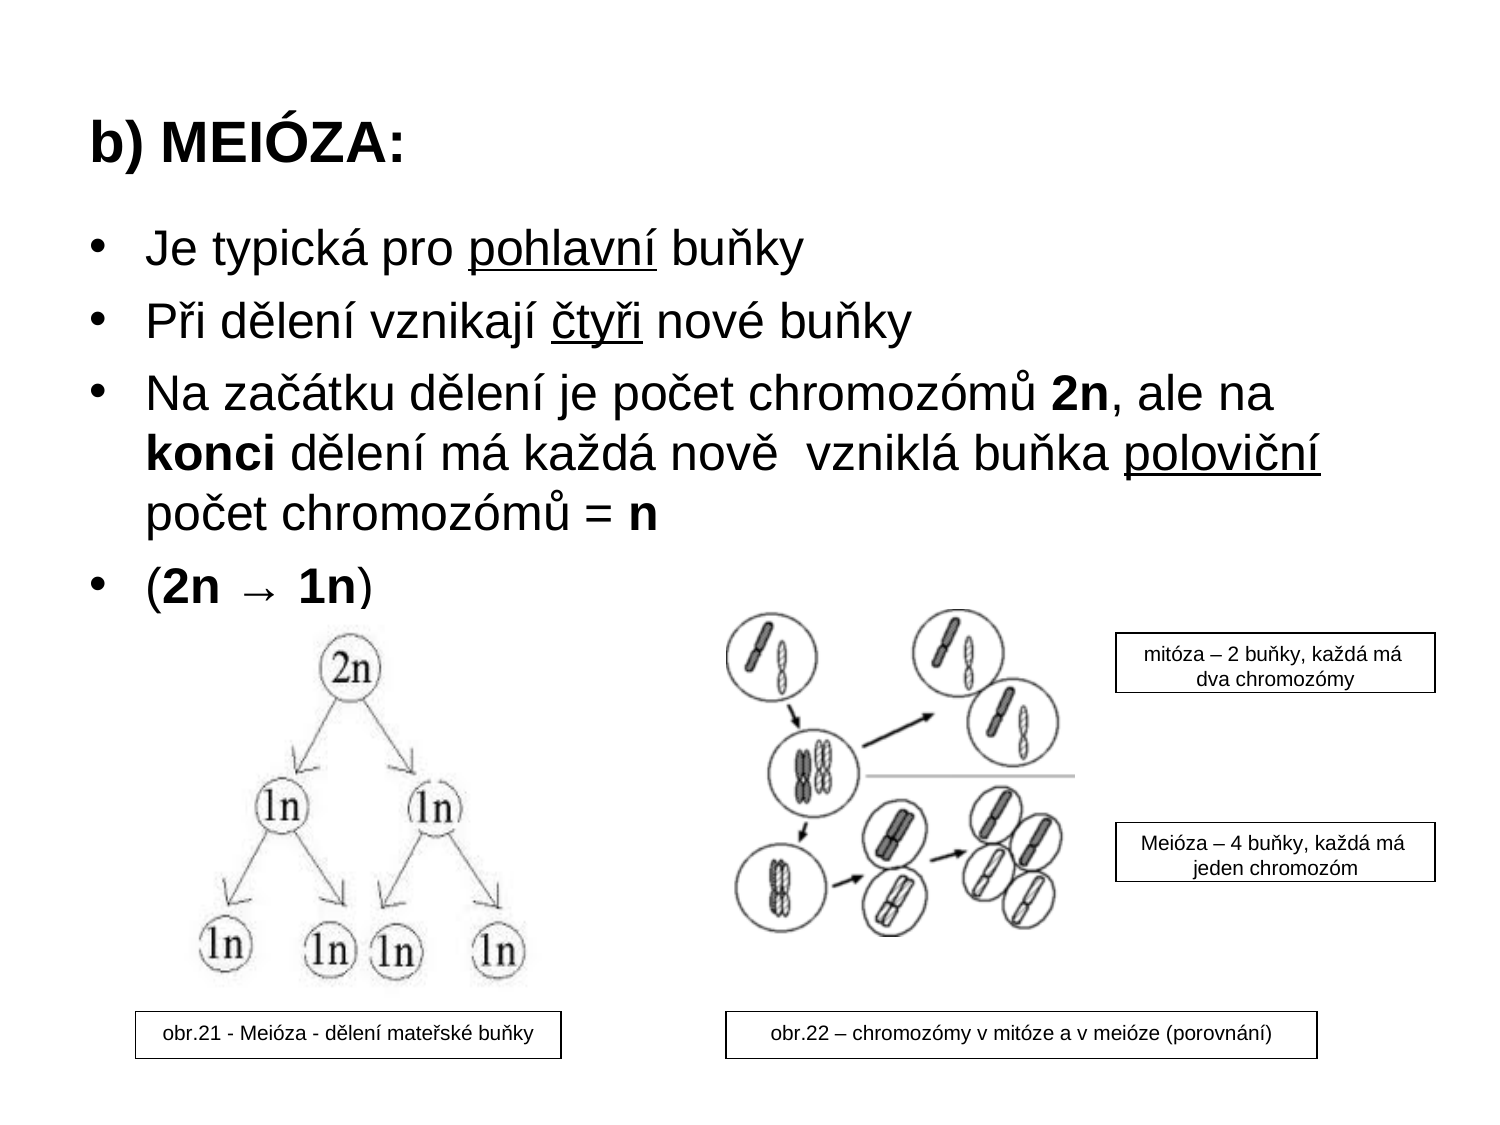

# b) MEIÓZA:
Je typická pro pohlavní buňky
Při dělení vznikají čtyři nové buňky
Na začátku dělení je počet chromozómů 2n, ale na konci dělení má každá nově vzniklá buňka poloviční počet chromozómů = n
(2n → 1n)
mitóza – 2 buňky, každá má dva chromozómy
Meióza – 4 buňky, každá má jeden chromozóm
obr.21 - Meióza - dělení mateřské buňky
obr.22 – chromozómy v mitóze a v meióze (porovnání)